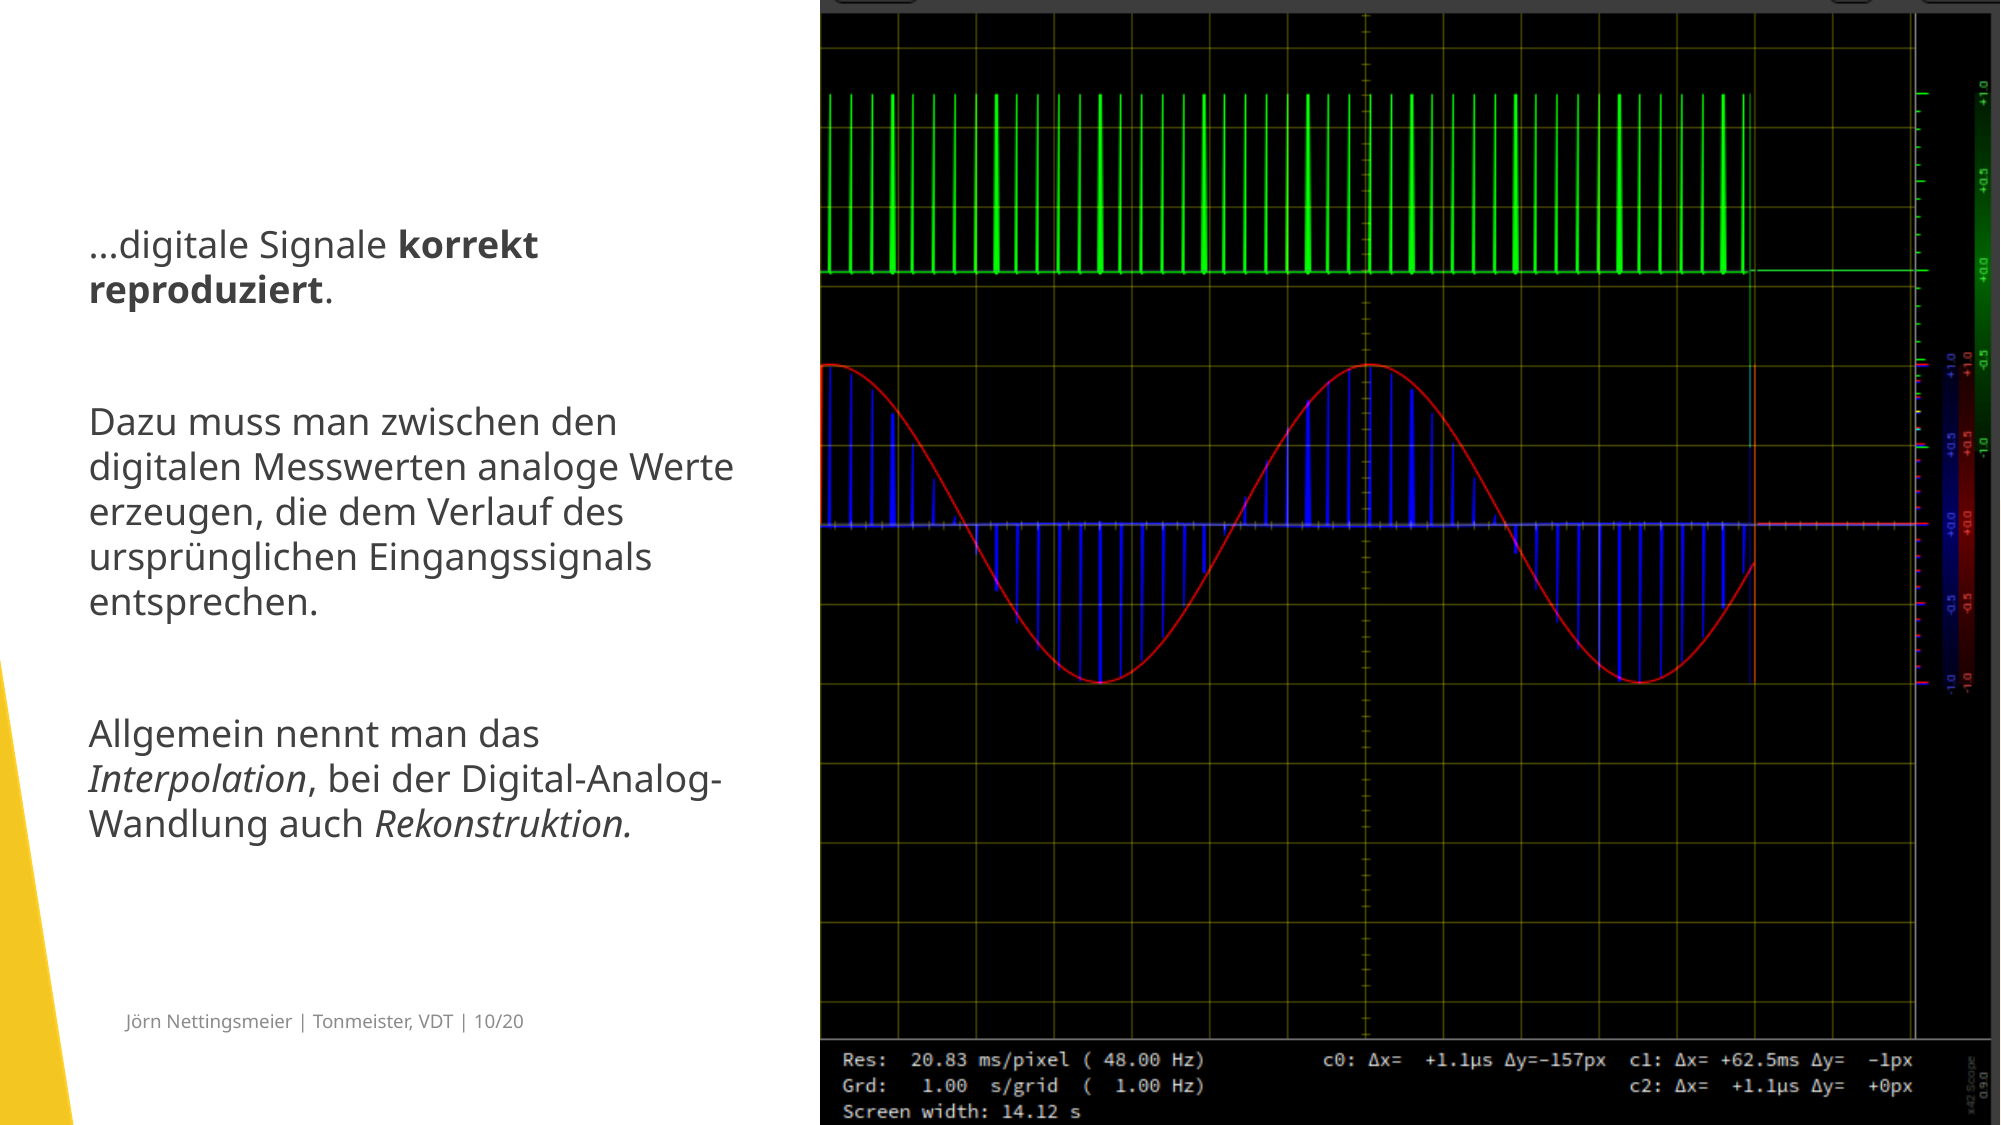

# ...digitale Signale korrekt reproduziert.
Dazu muss man zwischen den digitalen Messwerten analoge Werte erzeugen, die dem Verlauf des ursprünglichen Eingangssignals entsprechen.
Allgemein nennt man das Interpolation, bei der Digital-Analog-Wandlung auch Rekonstruktion.
Jörn Nettingsmeier | Tonmeister, VDT | 10/20